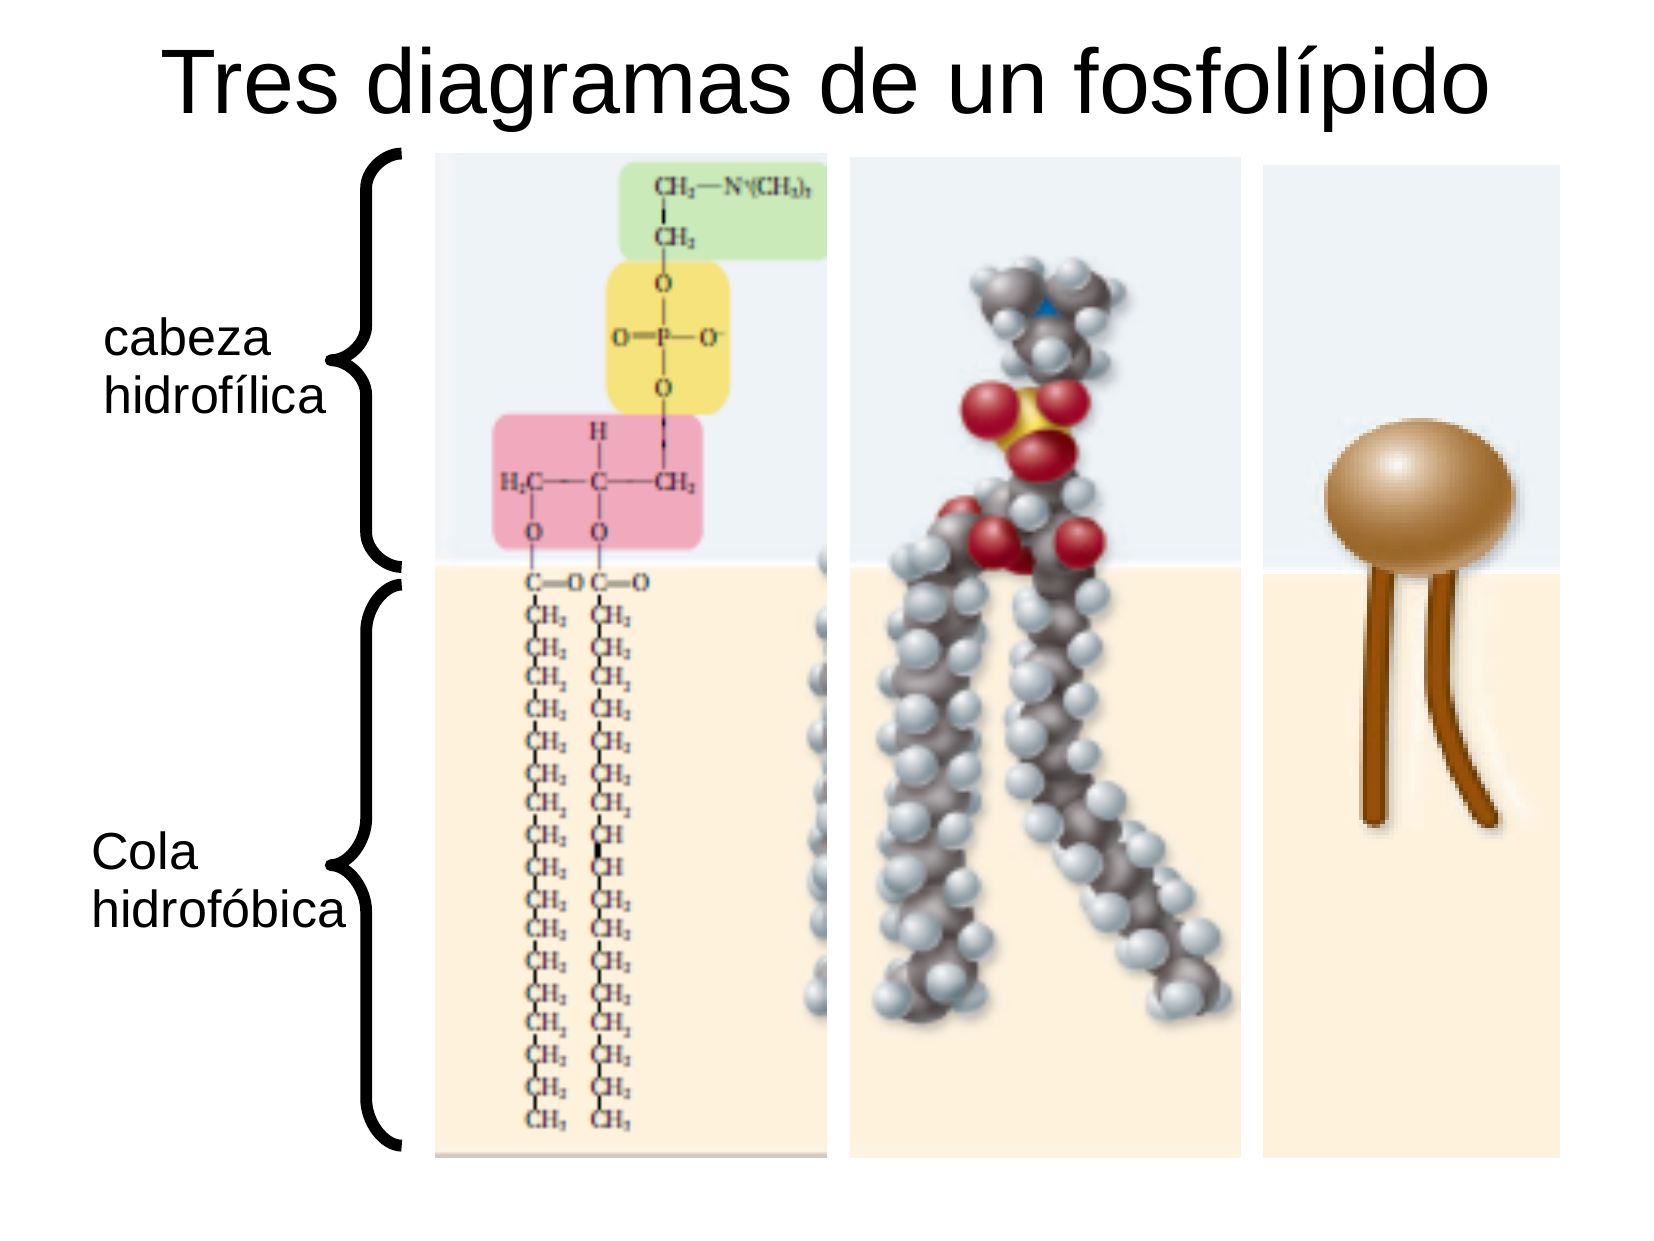

# Tres diagramas de un fosfolípido
cabeza
hidrofílica
Cola
hidrofóbica